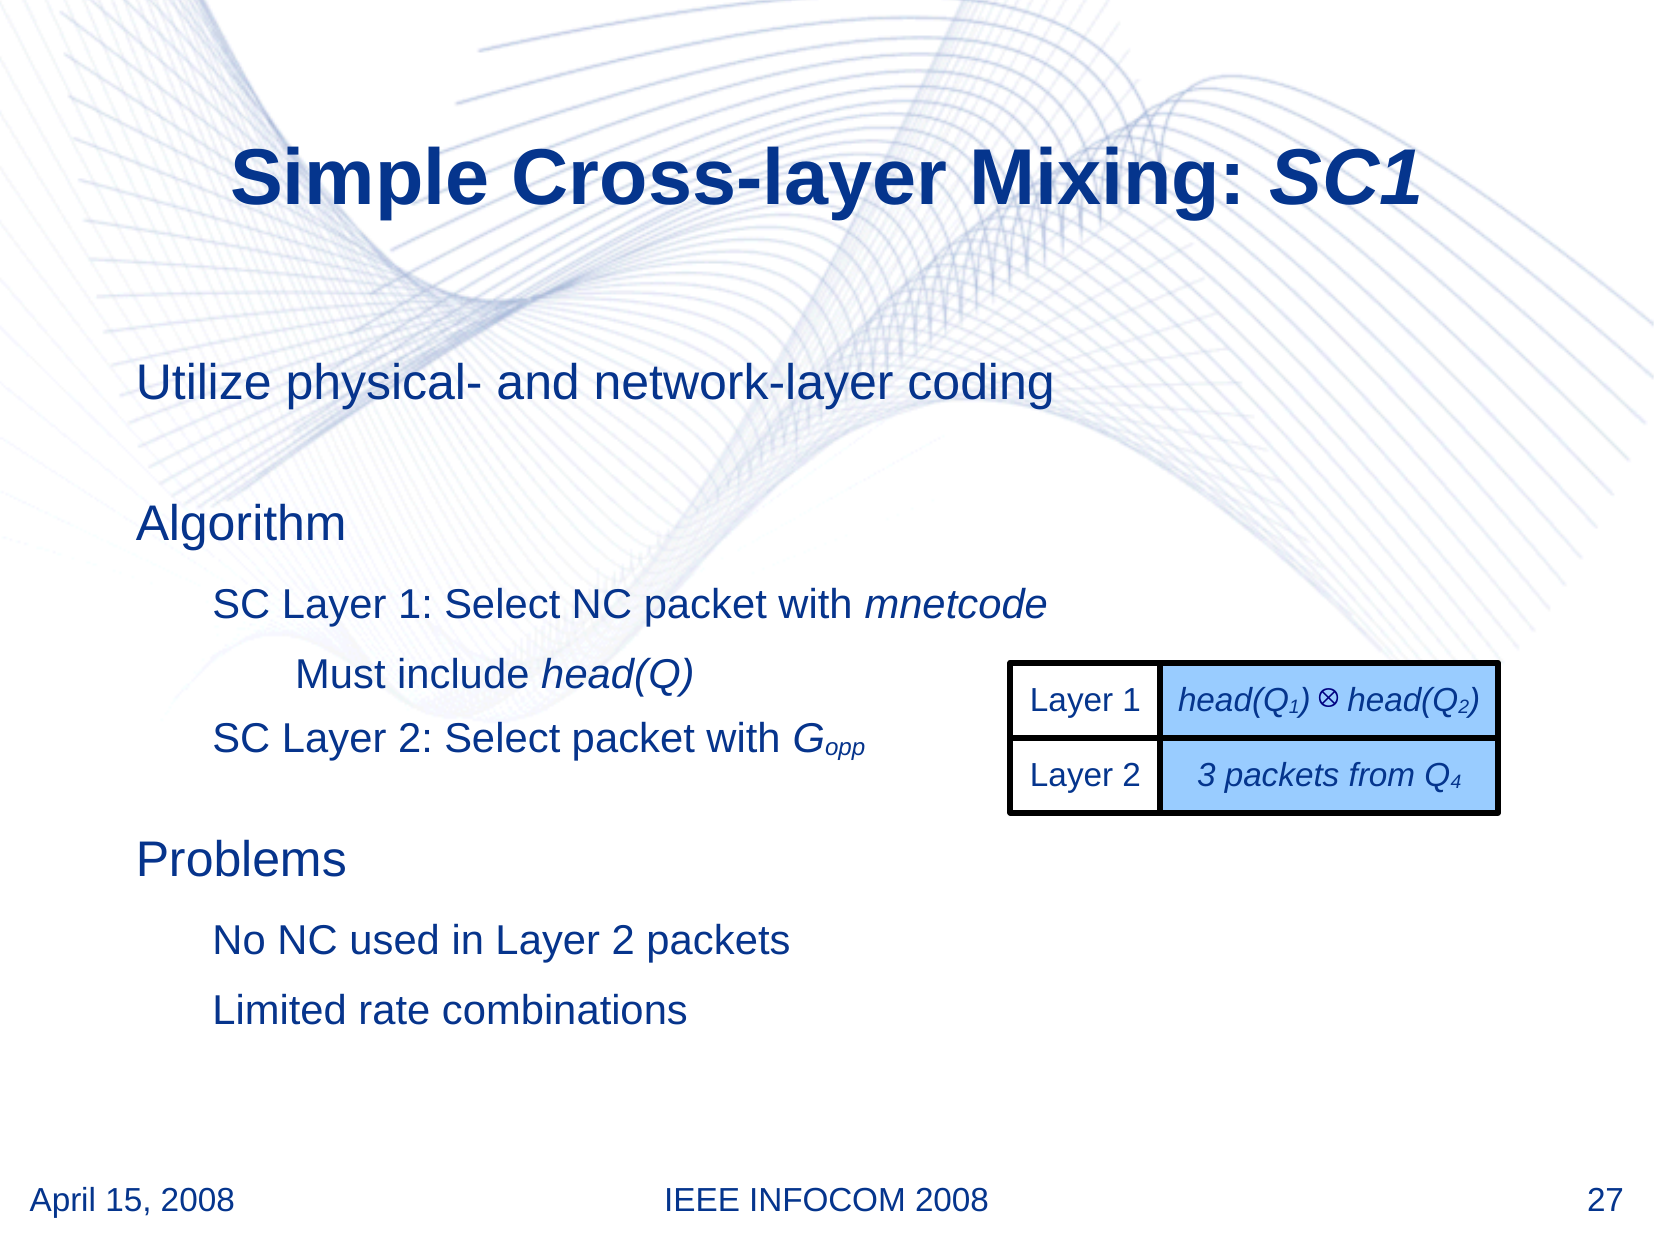

# Simple Cross-layer Mixing: SC1
Utilize physical- and network-layer coding
Algorithm
SC Layer 1: Select NC packet with mnetcode
Must include head(Q)
SC Layer 2: Select packet with Gopp
Problems
No NC used in Layer 2 packets
Limited rate combinations
Layer 1
head(Q1) head(Q2)
Layer 2
3 packets from Q4
April 15, 2008
IEEE INFOCOM 2008
27